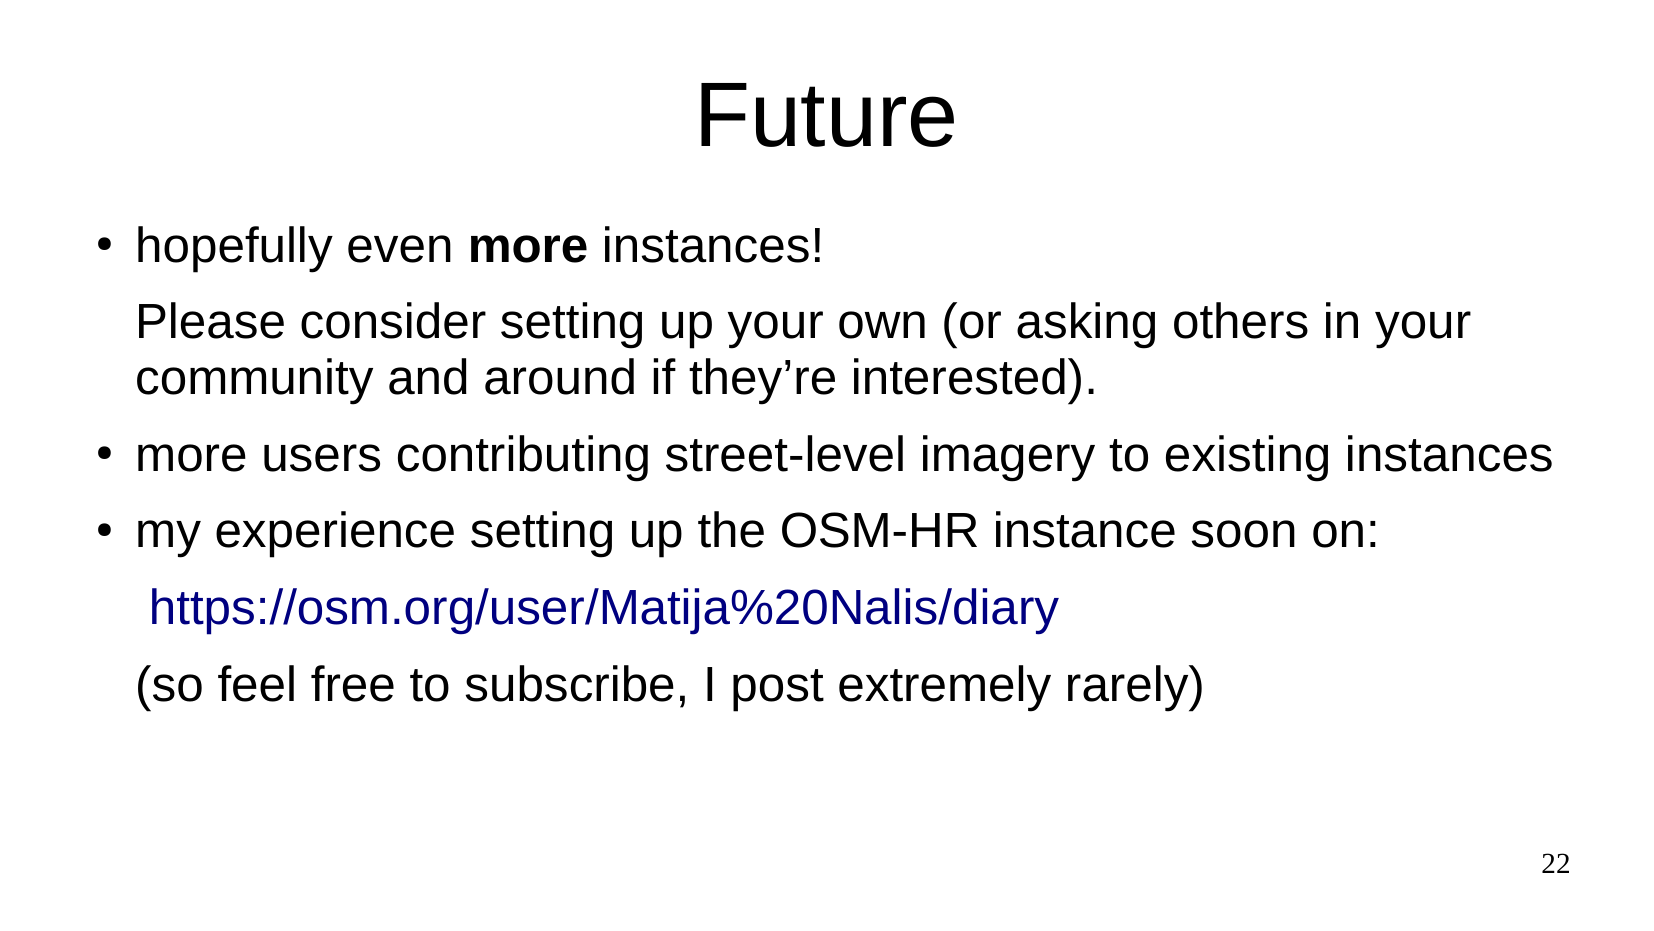

# Future
hopefully even more instances!
Please consider setting up your own (or asking others in your community and around if they’re interested).
more users contributing street-level imagery to existing instances
my experience setting up the OSM-HR instance soon on:
 https://osm.org/user/Matija%20Nalis/diary
(so feel free to subscribe, I post extremely rarely)
22